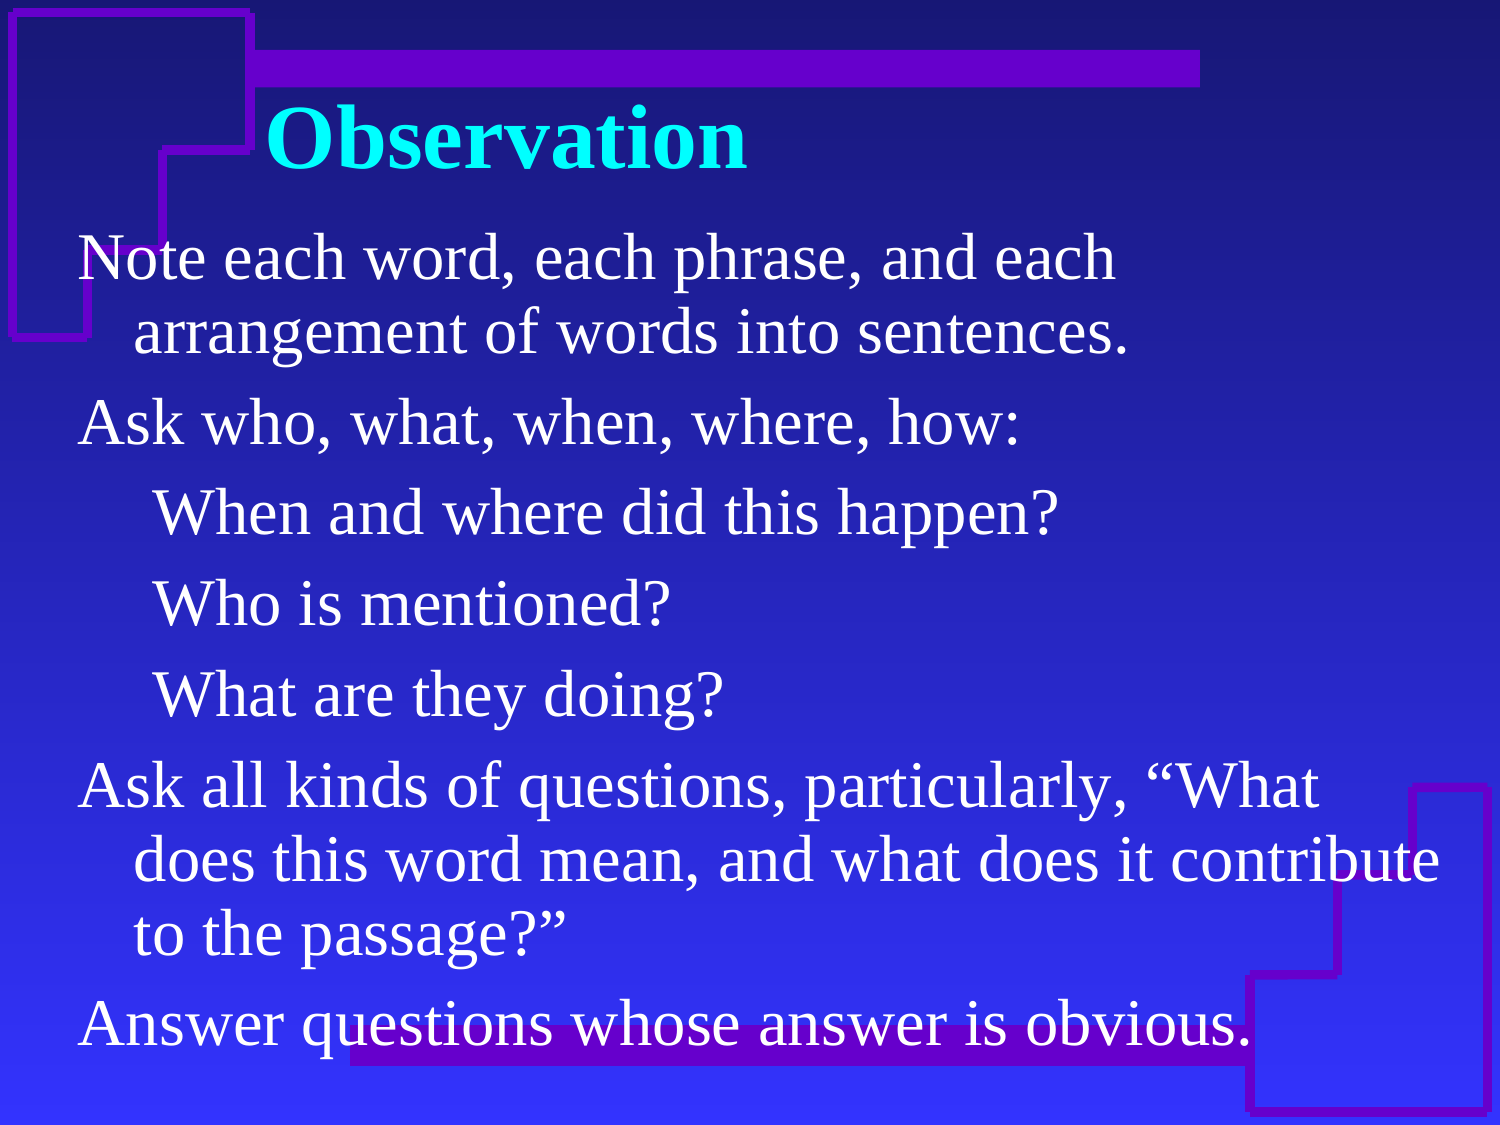

# Observation
Note each word, each phrase, and each arrangement of words into sentences.
Ask who, what, when, where, how:
When and where did this happen?
Who is mentioned?
What are they doing?
Ask all kinds of questions, particularly, “What does this word mean, and what does it contribute to the passage?”
Answer questions whose answer is obvious.